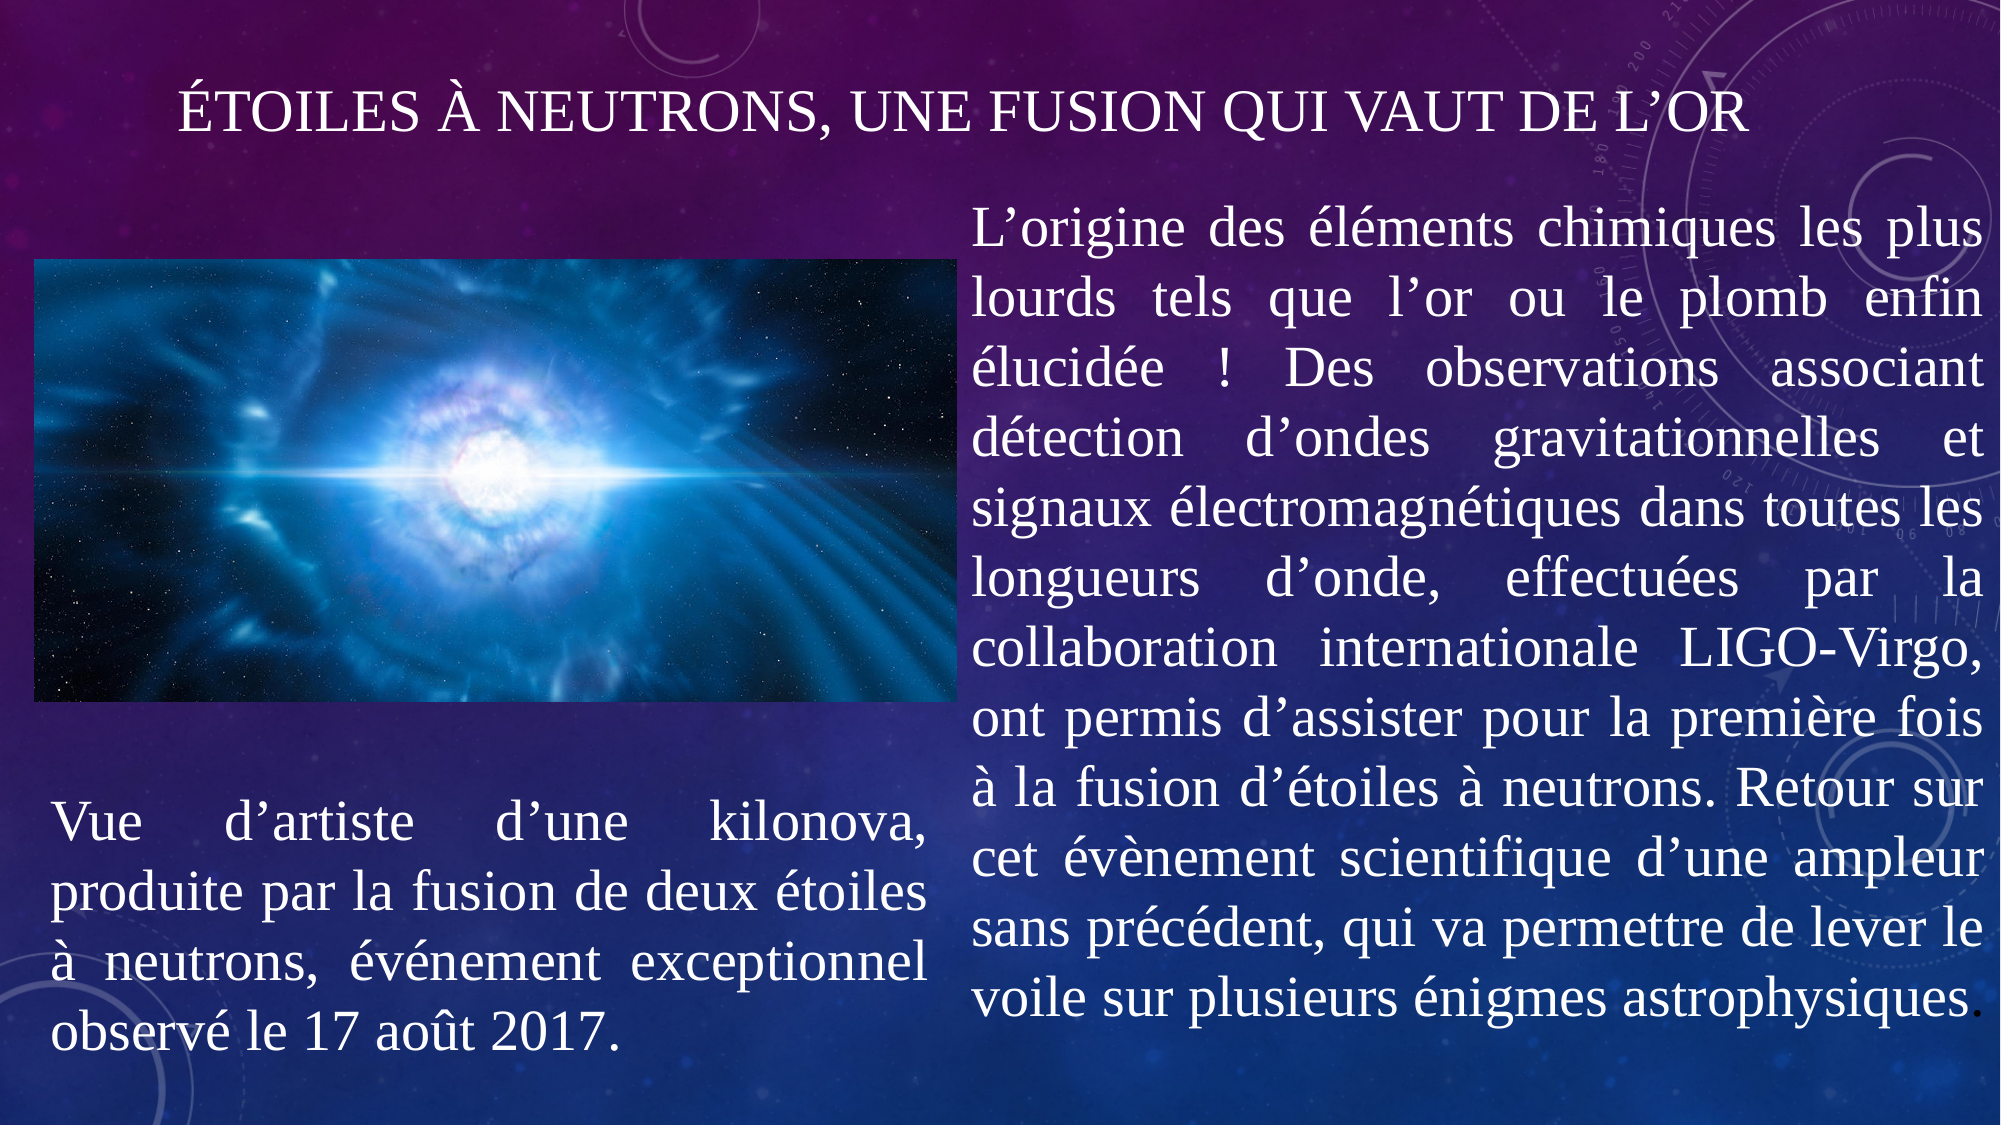

# étoiles à neutrons, une fusion qui vaut de l’or
L’origine des éléments chimiques les plus lourds tels que l’or ou le plomb enfin élucidée ! Des observations associant détection d’ondes gravitationnelles et signaux électromagnétiques dans toutes les longueurs d’onde, effectuées par la collaboration internationale LIGO-Virgo, ont permis d’assister pour la première fois à la fusion d’étoiles à neutrons. Retour sur cet évènement scientifique d’une ampleur sans précédent, qui va permettre de lever le voile sur plusieurs énigmes astrophysiques.
Vue d’artiste d’une kilonova, produite par la fusion de deux étoiles à neutrons, événement exceptionnel observé le 17 août 2017.